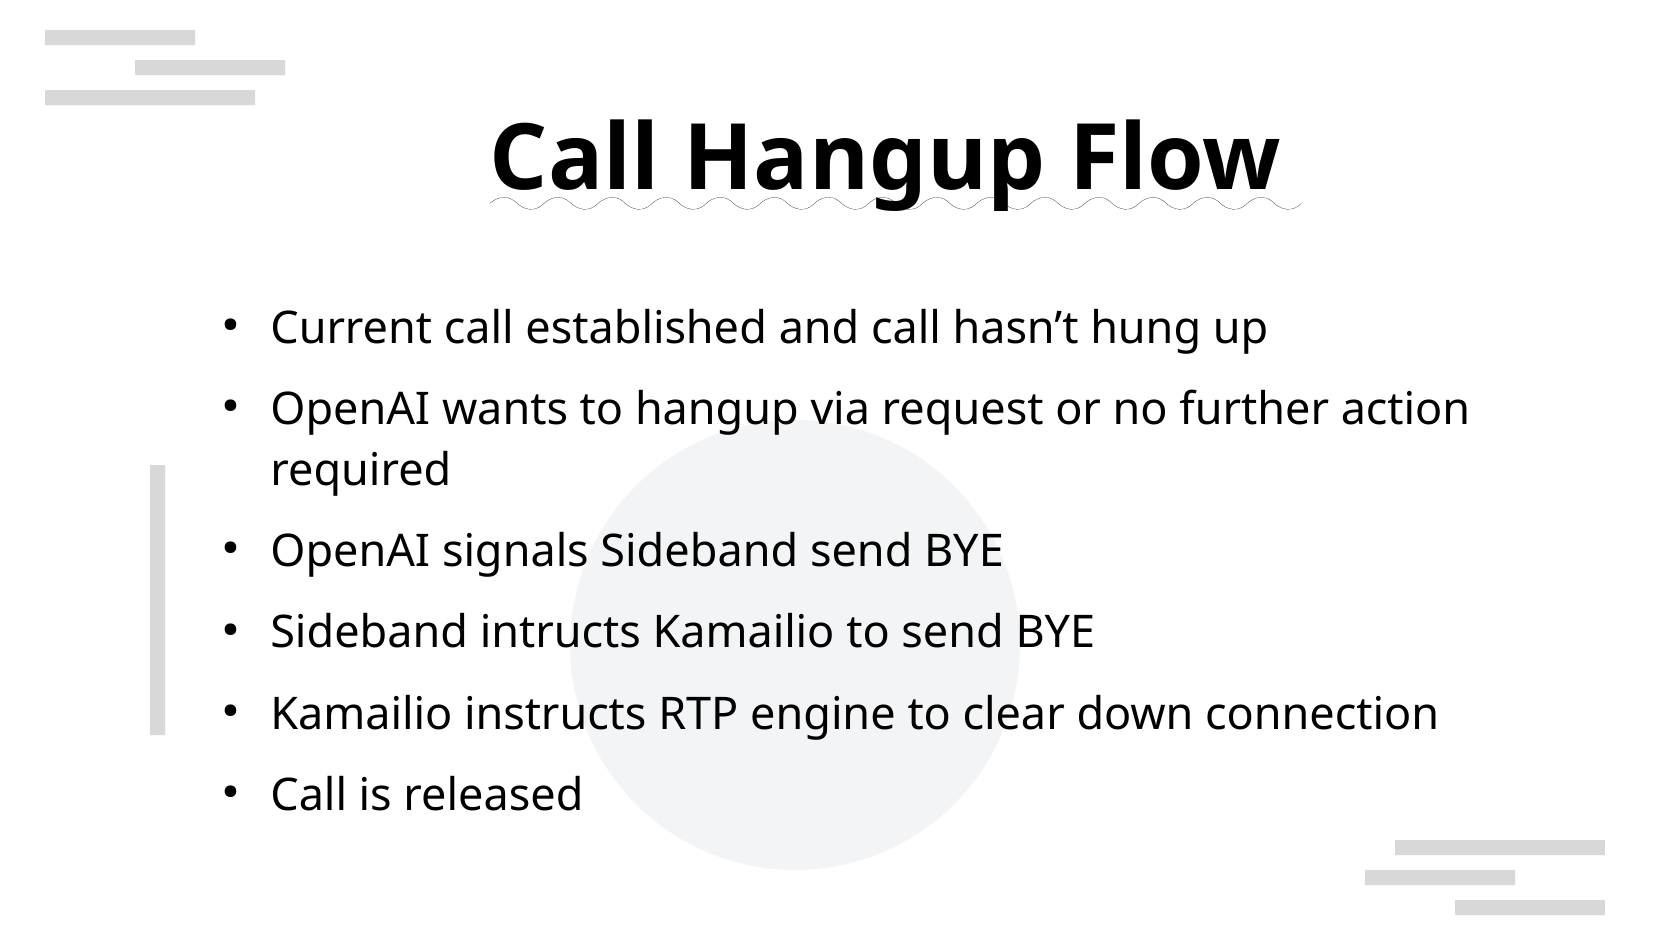

# Call Hangup Flow
Current call established and call hasn’t hung up
OpenAI wants to hangup via request or no further action required
OpenAI signals Sideband send BYE
Sideband intructs Kamailio to send BYE
Kamailio instructs RTP engine to clear down connection
Call is released